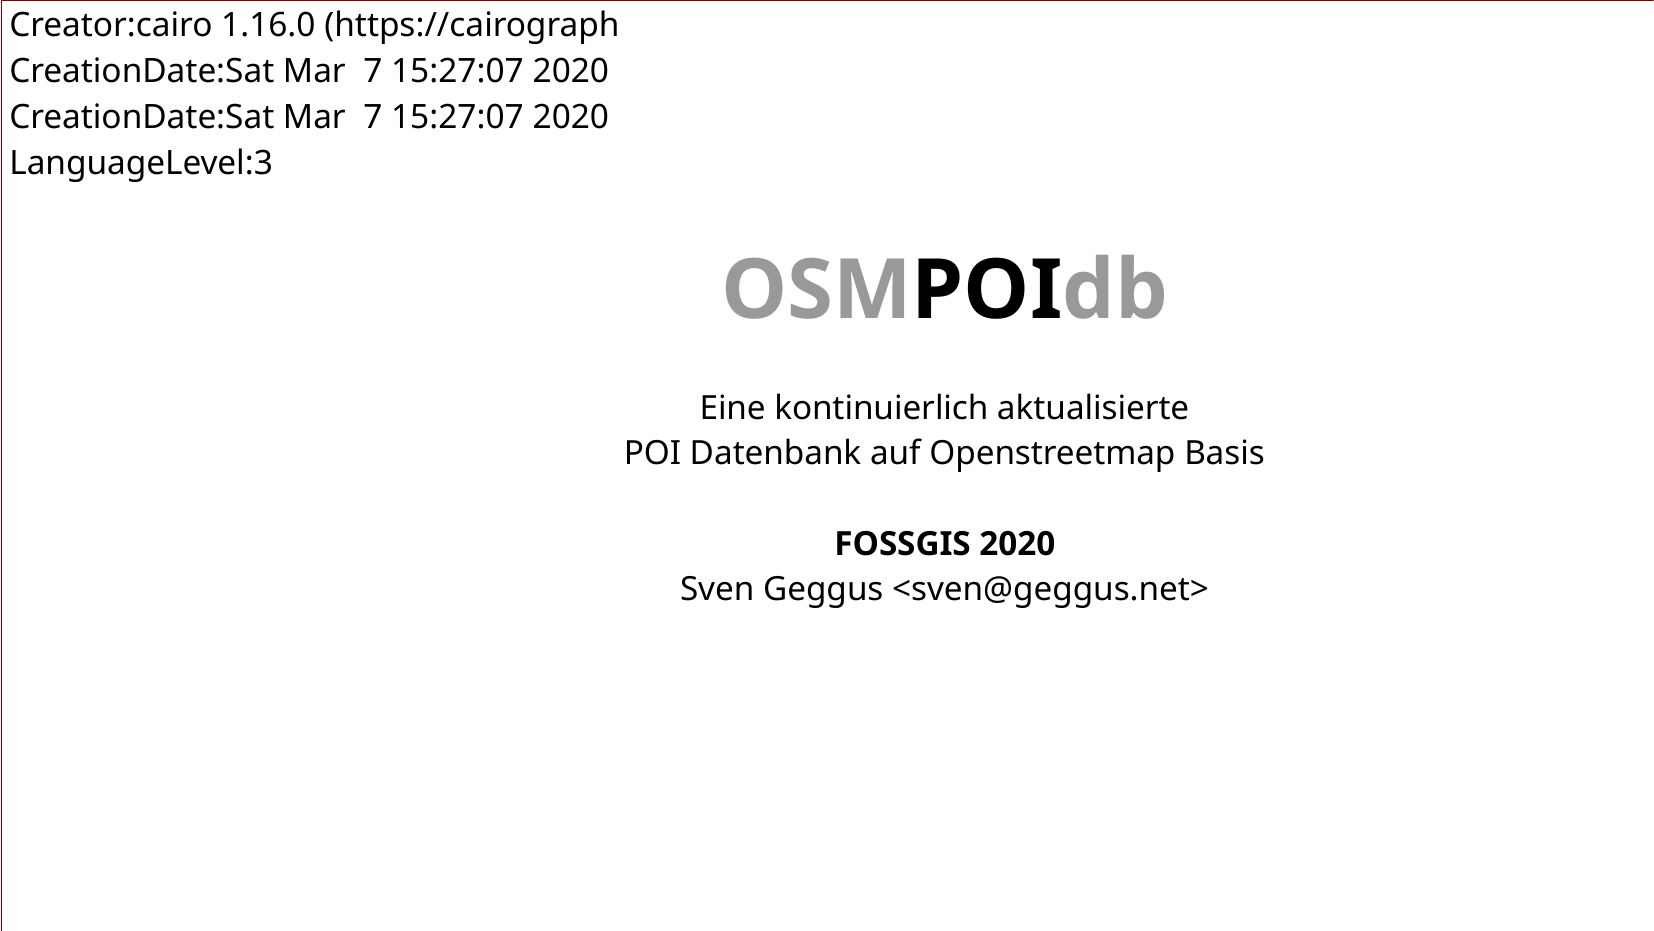

# OSMPOIdb
Eine kontinuierlich aktualisierte
POI Datenbank auf Openstreetmap Basis
FOSSGIS 2020
Sven Geggus <sven@geggus.net>